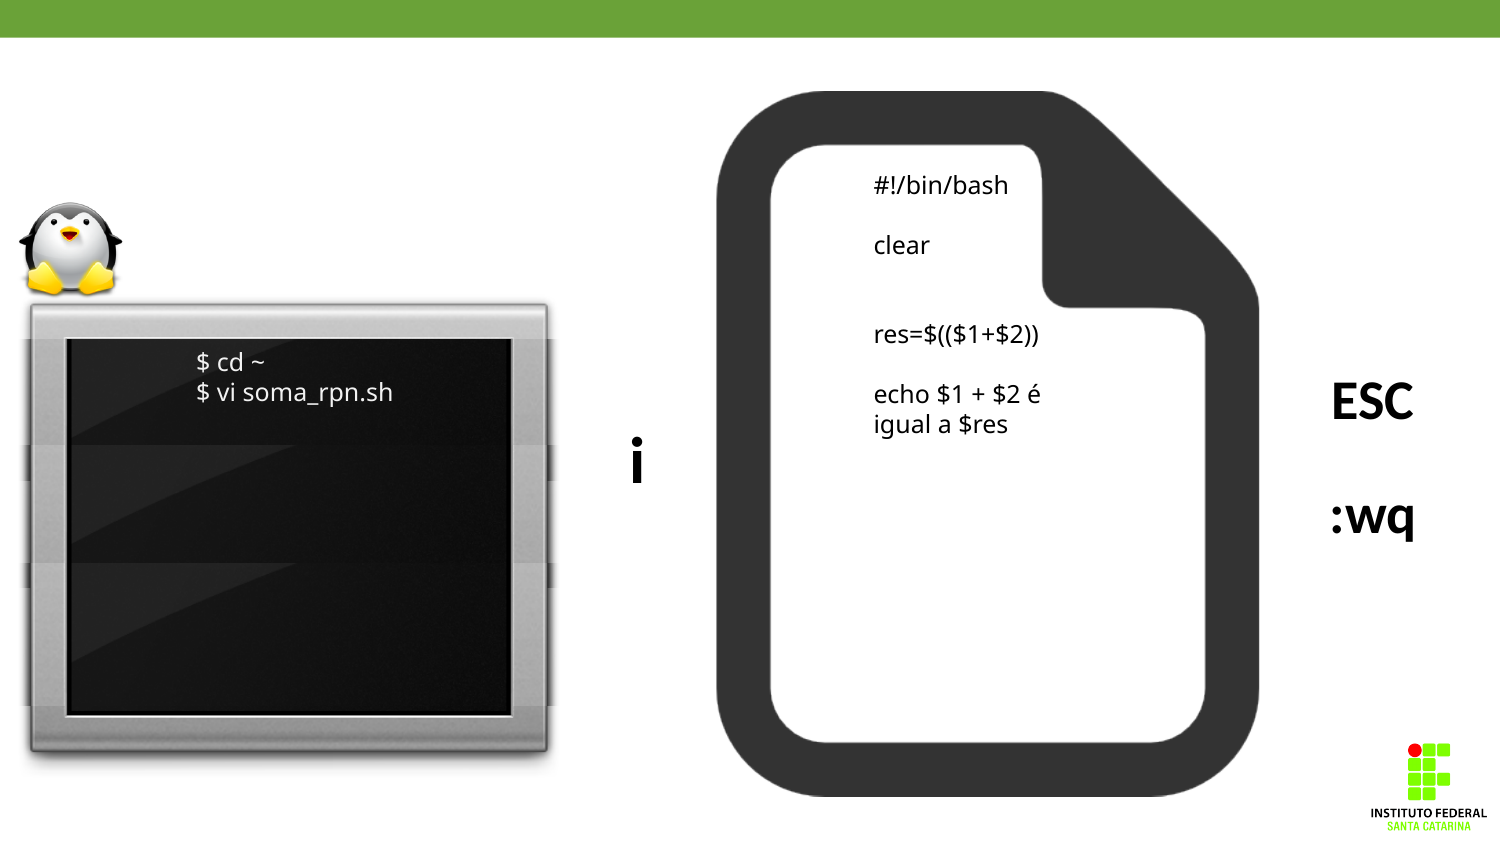

#!/bin/bash
clear
res=$(($1+$2))
echo $1 + $2 é
igual a $res
ESC
:wq
$ cd ~
$ vi soma_rpn.sh
# i